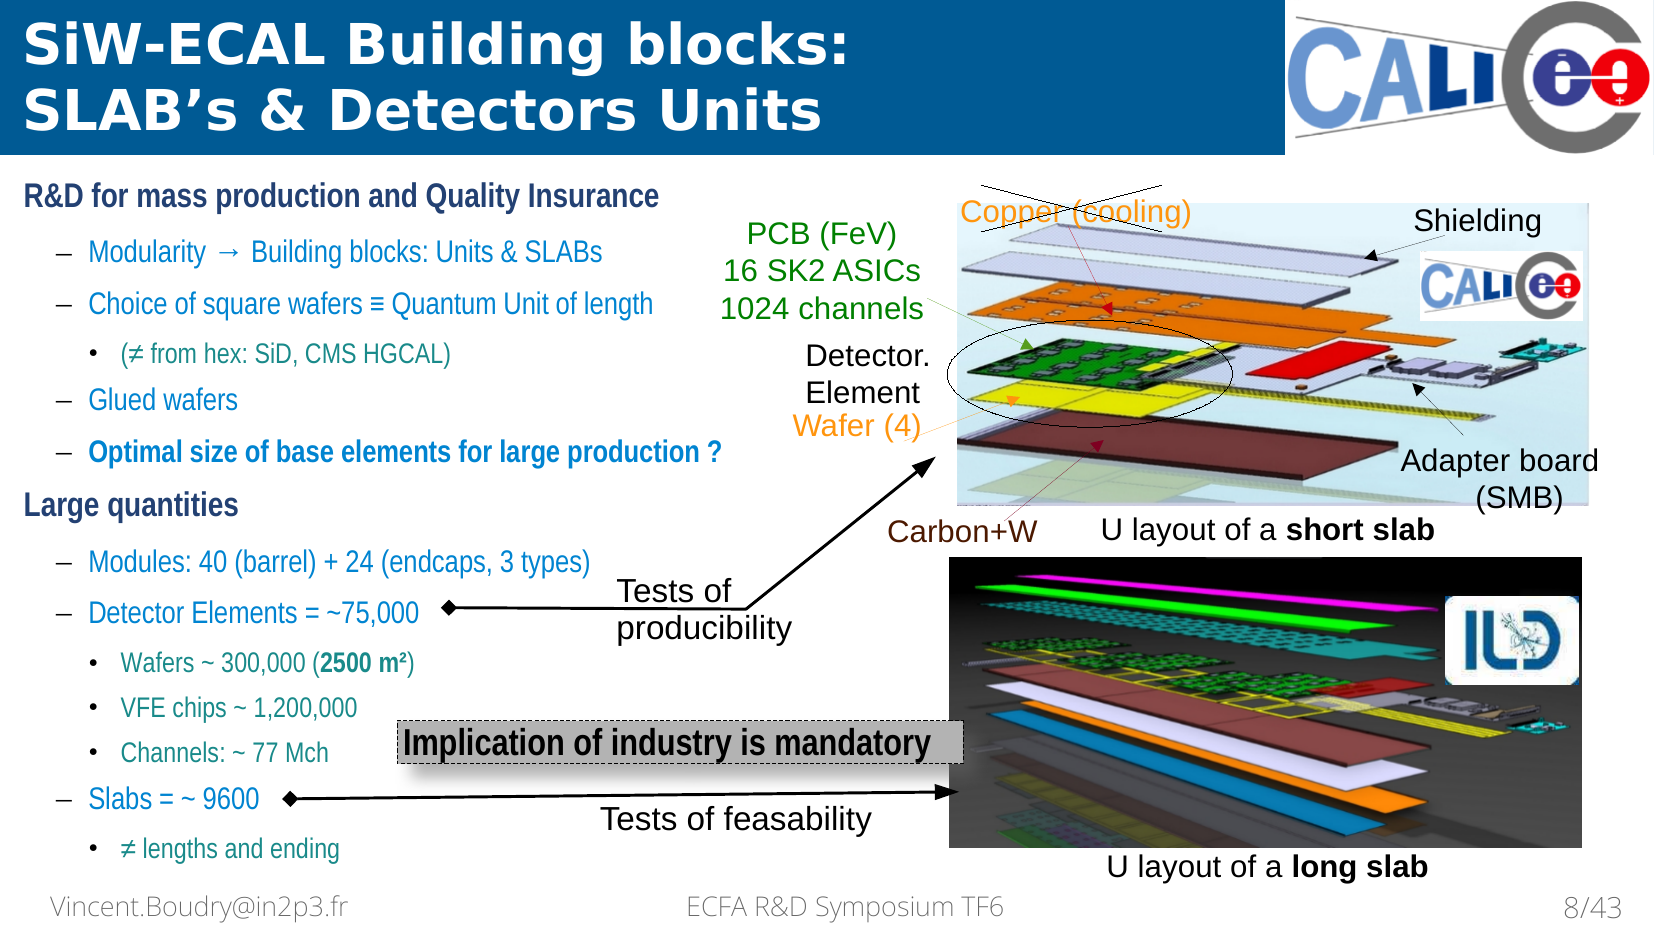

# SiW-ECAL Building blocks: SLAB’s & Detectors Units
R&D for mass production and Quality Insurance
Modularity → Building blocks: Units & SLABs
Choice of square wafers ≡ Quantum Unit of length
(≠ from hex: SiD, CMS HGCAL)
Glued wafers
Optimal size of base elements for large production ?
Large quantities
Modules: 40 (barrel) + 24 (endcaps, 3 types)
Detector Elements = ~75,000
Wafers ~ 300,000 (2500 m²)
VFE chips ~ 1,200,000
Channels: ~ 77 Mch
Slabs = ~ 9600
≠ lengths and ending
Copper (cooling)
Shielding
PCB (FeV)
16 SK2 ASICs
1024 channels
Detector.
Element
Wafer (4)
Adapter board
(SMB)
U layout of a short slab
Carbon+W
Tests of producibility
Implication of industry is mandatory
Tests of feasability
U layout of a long slab
Vincent.Boudry@in2p3.fr
ECFA R&D Symposium TF6
8